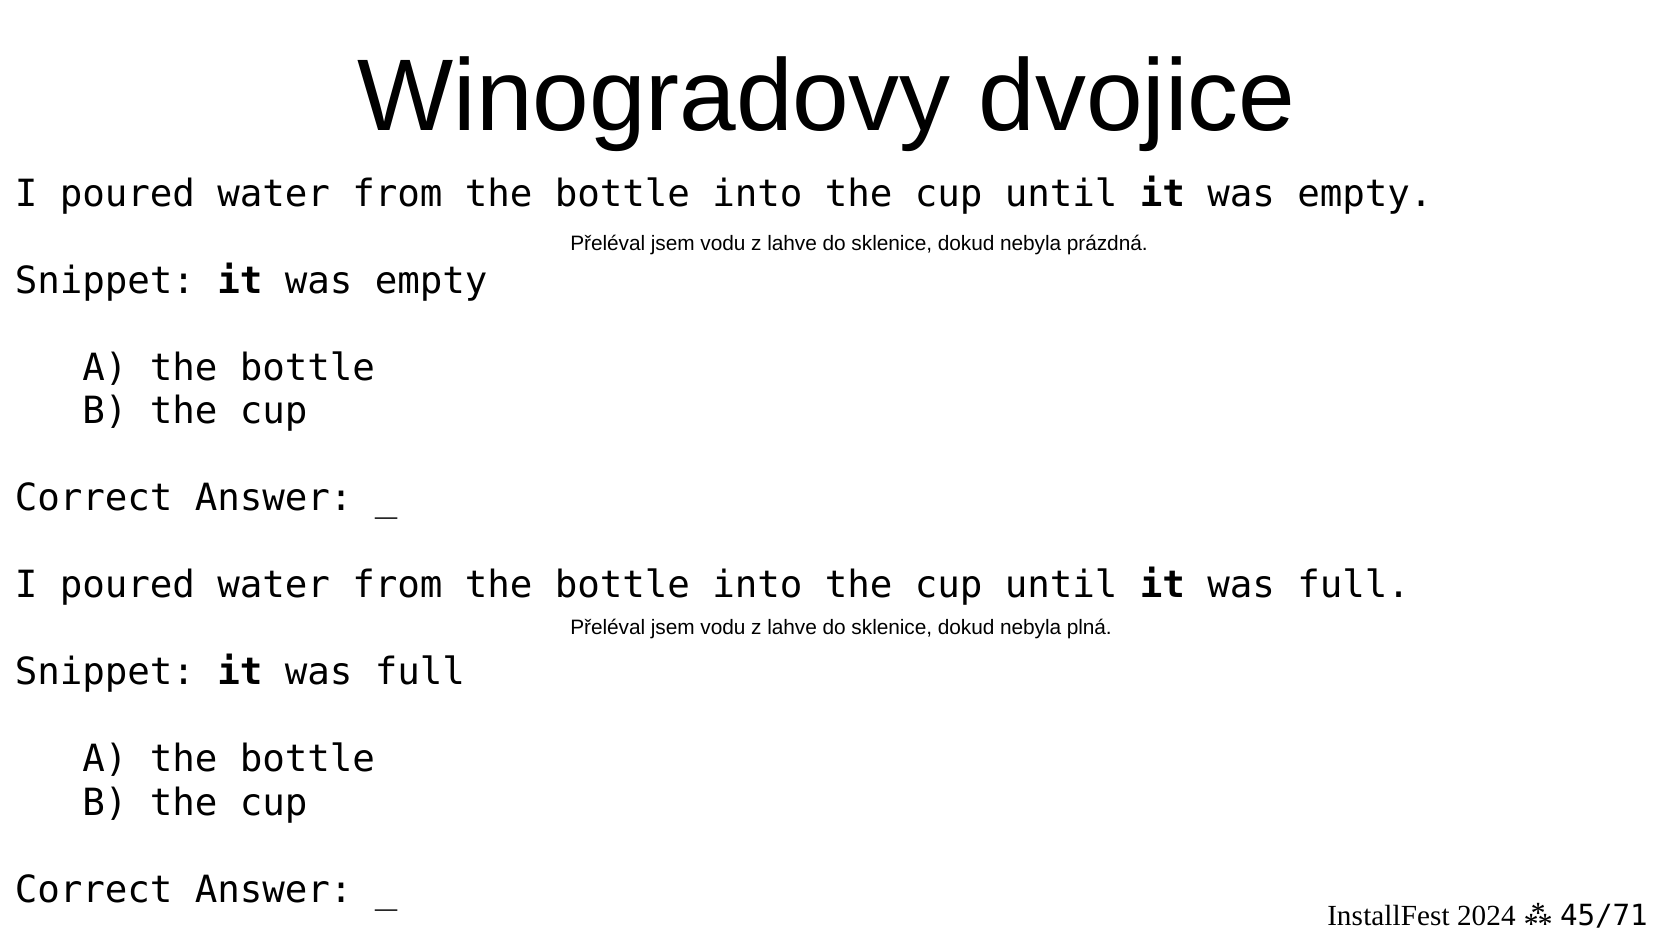

# Winogradovy dvojice
I poured water from the bottle into the cup until it was empty.
Snippet: it was empty
 A) the bottle
 B) the cup
Correct Answer: _
I poured water from the bottle into the cup until it was full.
Snippet: it was full
 A) the bottle
 B) the cup
Correct Answer: _
Přeléval jsem vodu z lahve do sklenice, dokud nebyla prázdná.
Přeléval jsem vodu z lahve do sklenice, dokud nebyla plná.
45